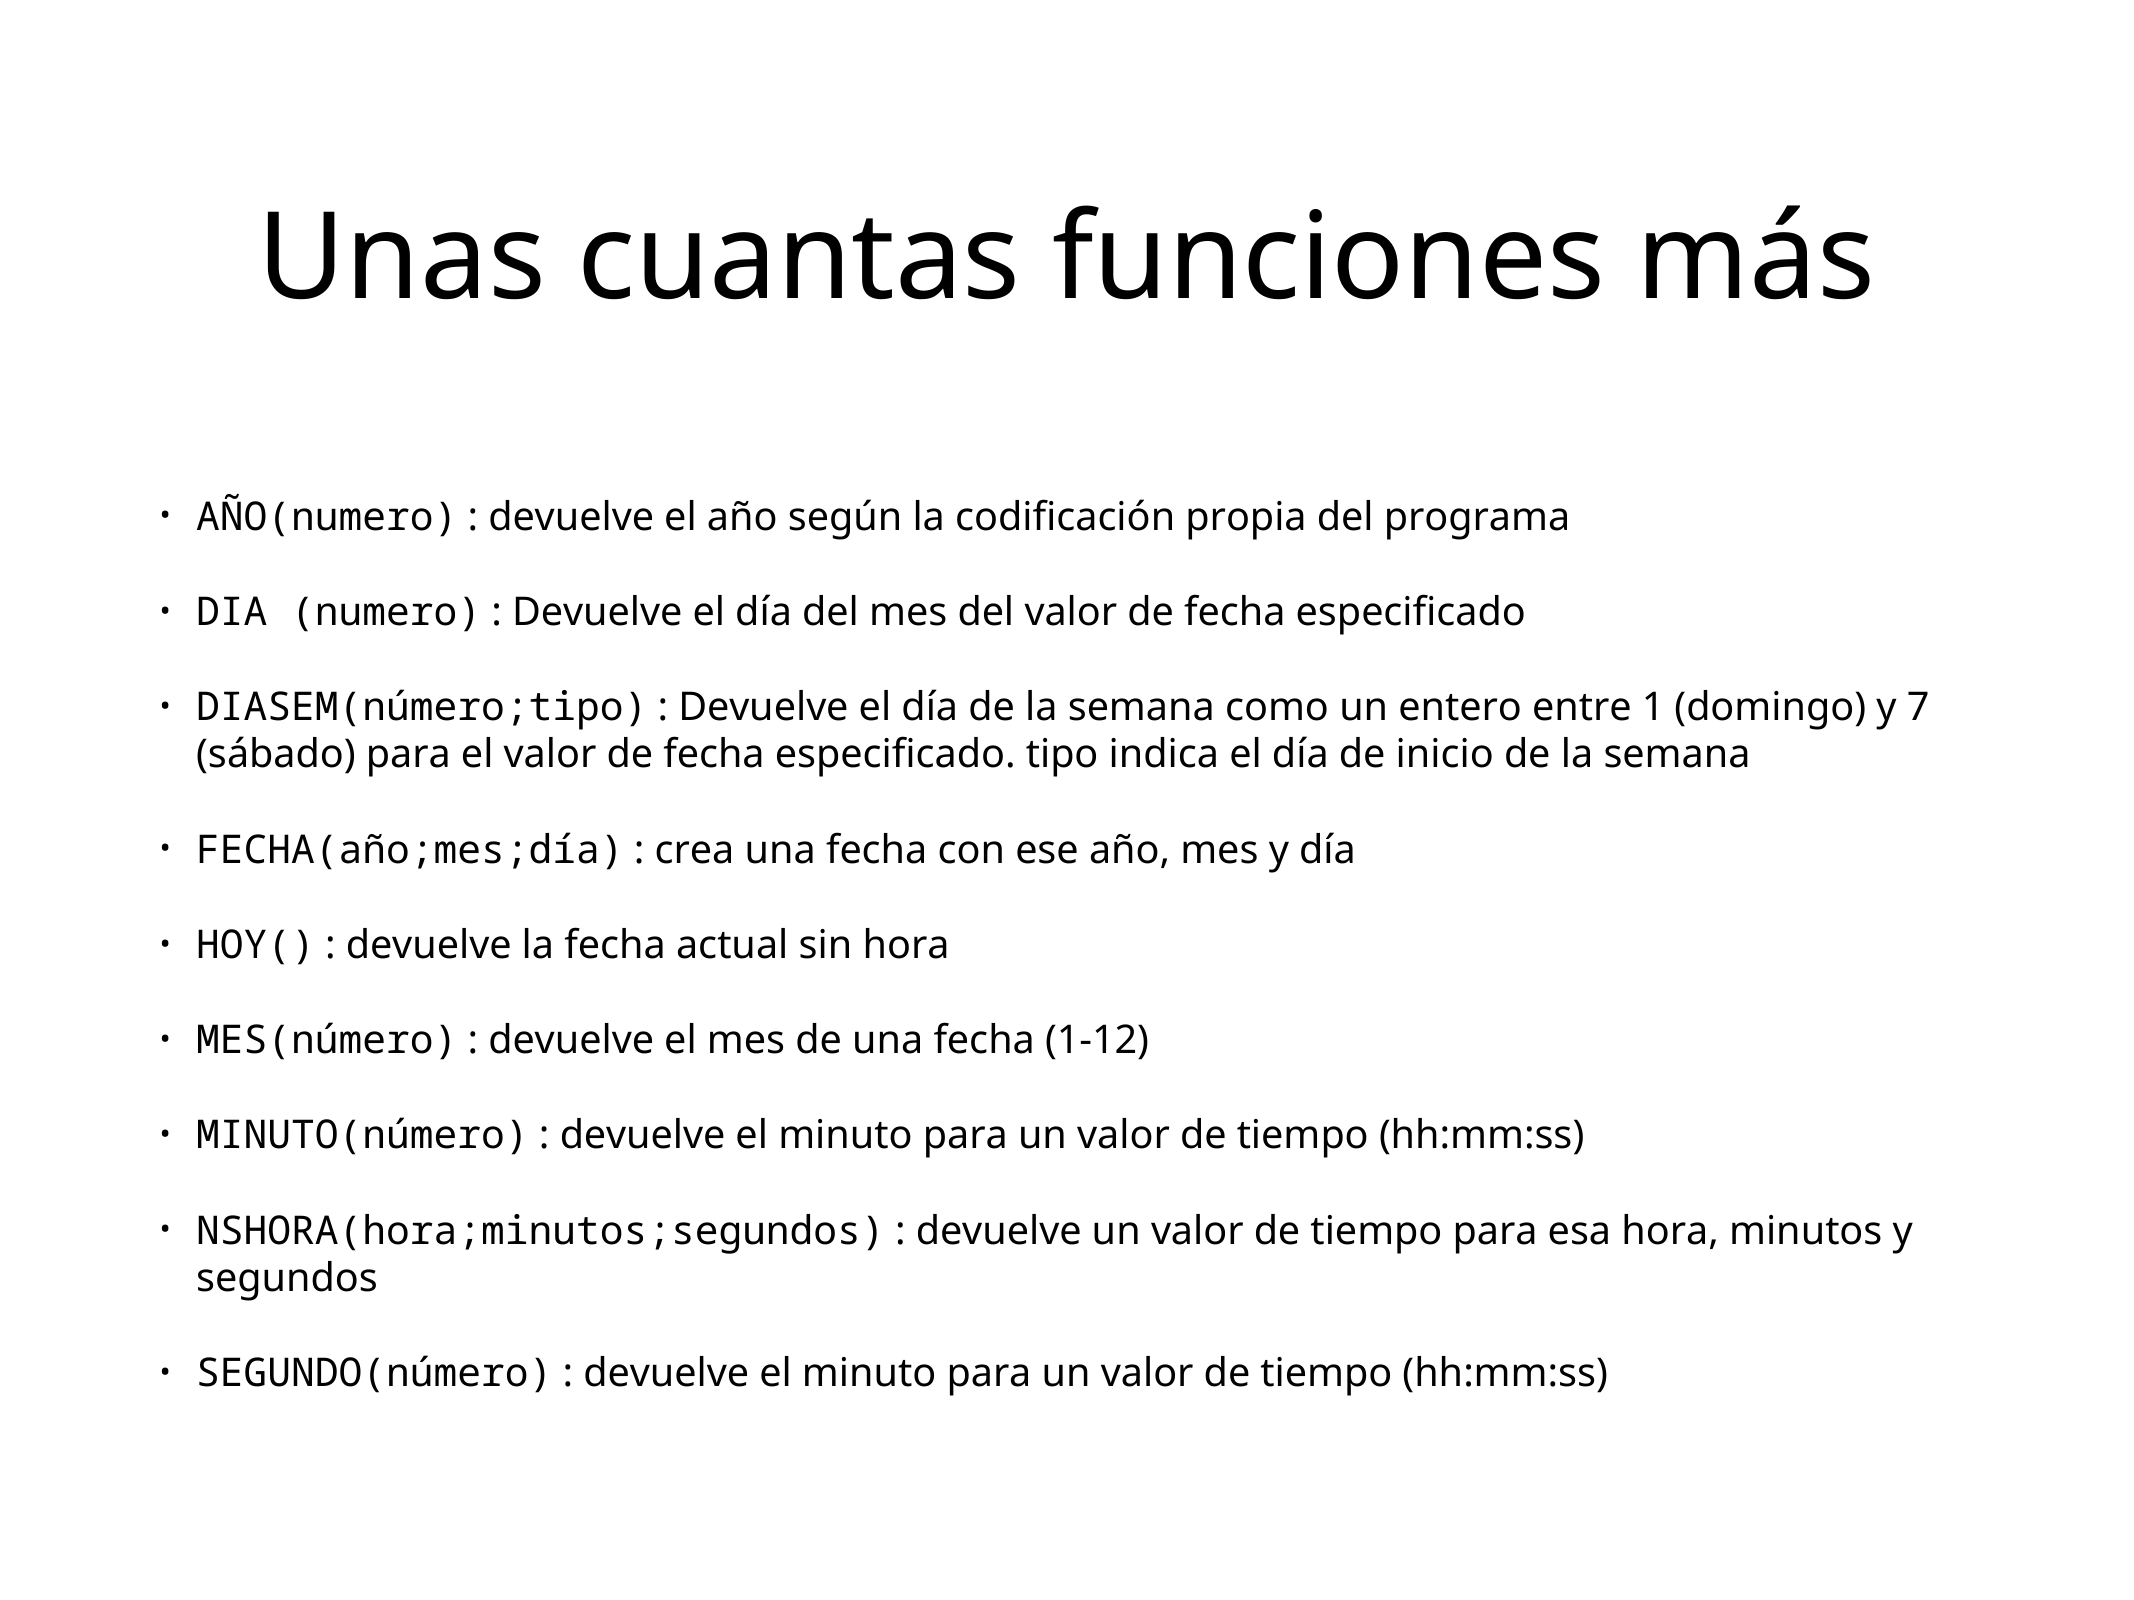

# Unas cuantas funciones más
AÑO(numero) : devuelve el año según la codificación propia del programa
DIA (numero) : Devuelve el día del mes del valor de fecha especificado
DIASEM(número;tipo) : Devuelve el día de la semana como un entero entre 1 (domingo) y 7 (sábado) para el valor de fecha especificado. tipo indica el día de inicio de la semana
FECHA(año;mes;día) : crea una fecha con ese año, mes y día
HOY() : devuelve la fecha actual sin hora
MES(número) : devuelve el mes de una fecha (1-12)
MINUTO(número) : devuelve el minuto para un valor de tiempo (hh:mm:ss)
NSHORA(hora;minutos;segundos) : devuelve un valor de tiempo para esa hora, minutos y segundos
SEGUNDO(número) : devuelve el minuto para un valor de tiempo (hh:mm:ss)